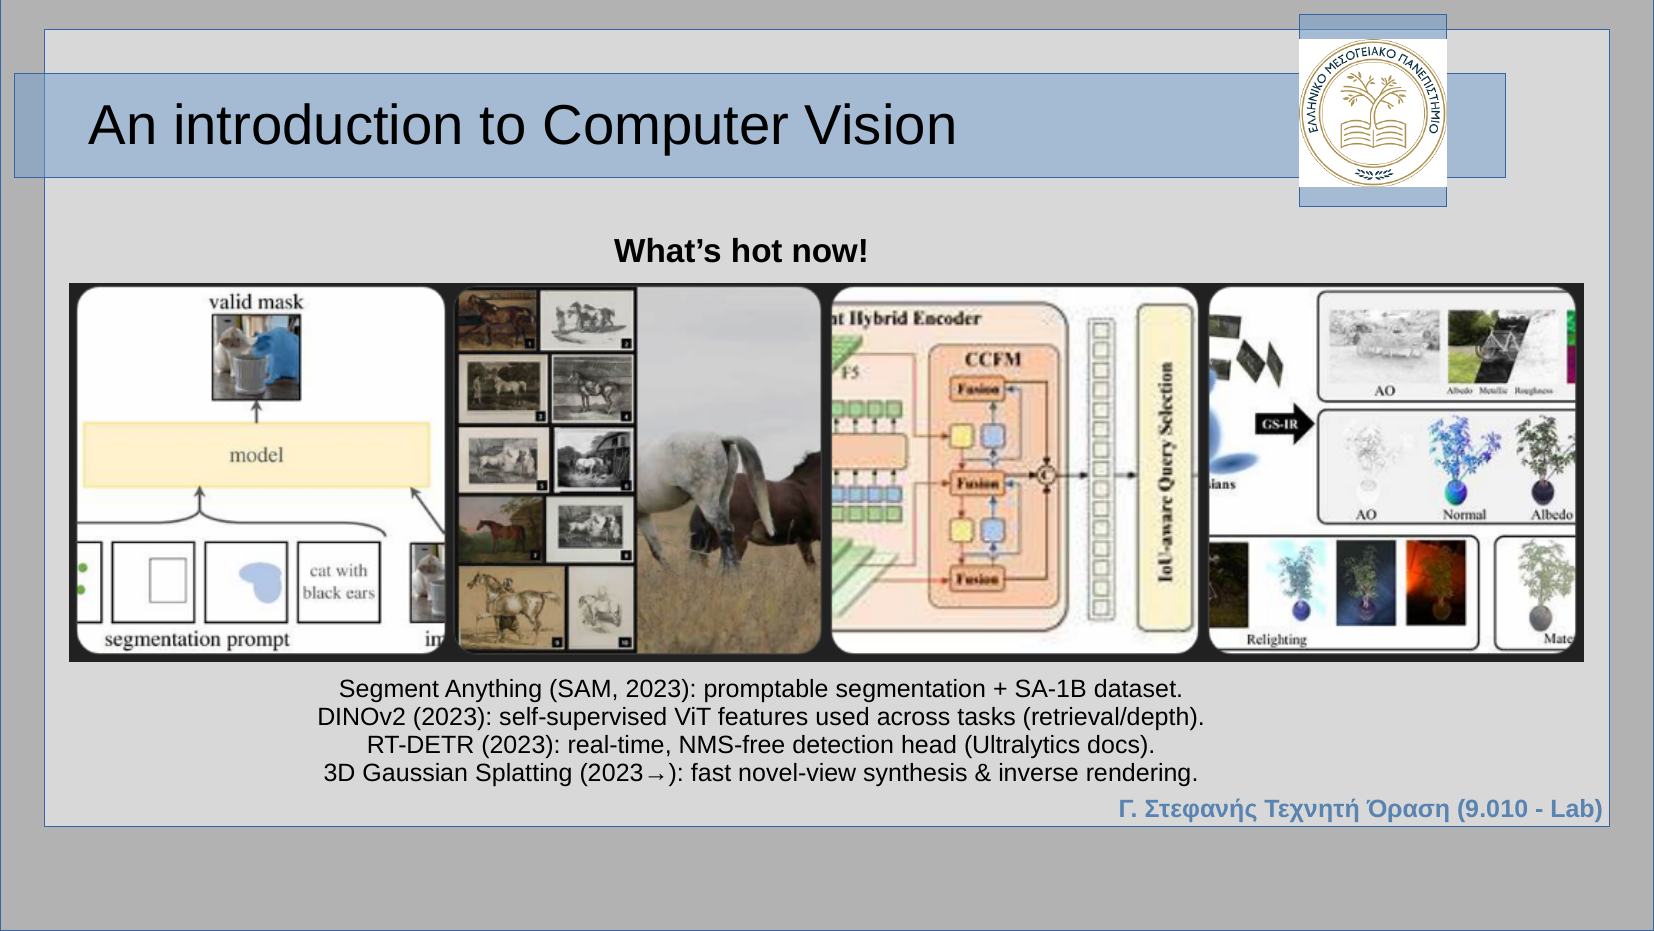

# An introduction to Computer Vision
What’s hot now!
Segment Anything (SAM, 2023): promptable segmentation + SA-1B dataset.
DINOv2 (2023): self-supervised ViT features used across tasks (retrieval/depth).
RT-DETR (2023): real-time, NMS-free detection head (Ultralytics docs).
3D Gaussian Splatting (2023→): fast novel-view synthesis & inverse rendering.
Γ. Στεφανής Τεχνητή Όραση (9.010 - Lab)